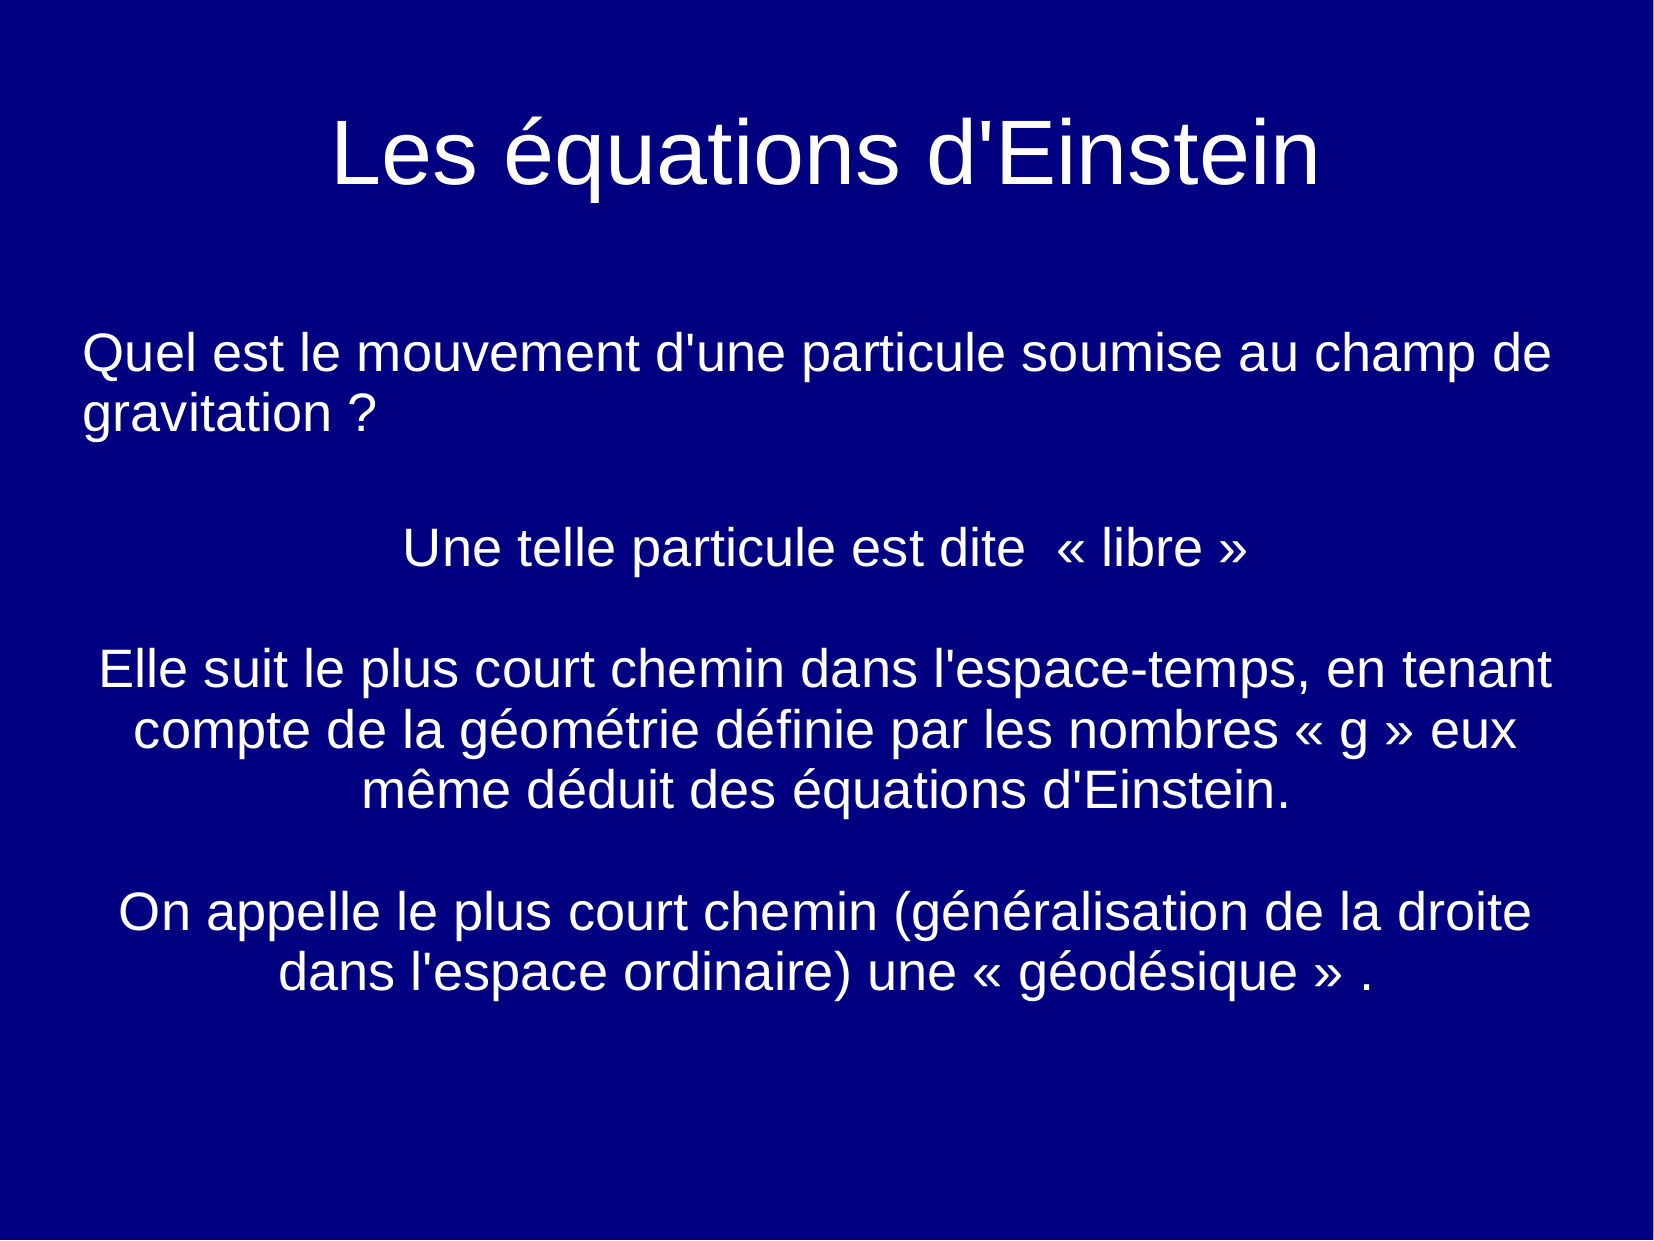

# Les équations d'Einstein
Quel est le mouvement d'une particule soumise au champ de gravitation ?
Une telle particule est dite « libre »
Elle suit le plus court chemin dans l'espace-temps, en tenant compte de la géométrie définie par les nombres « g » eux même déduit des équations d'Einstein.
On appelle le plus court chemin (généralisation de la droite dans l'espace ordinaire) une « géodésique » .